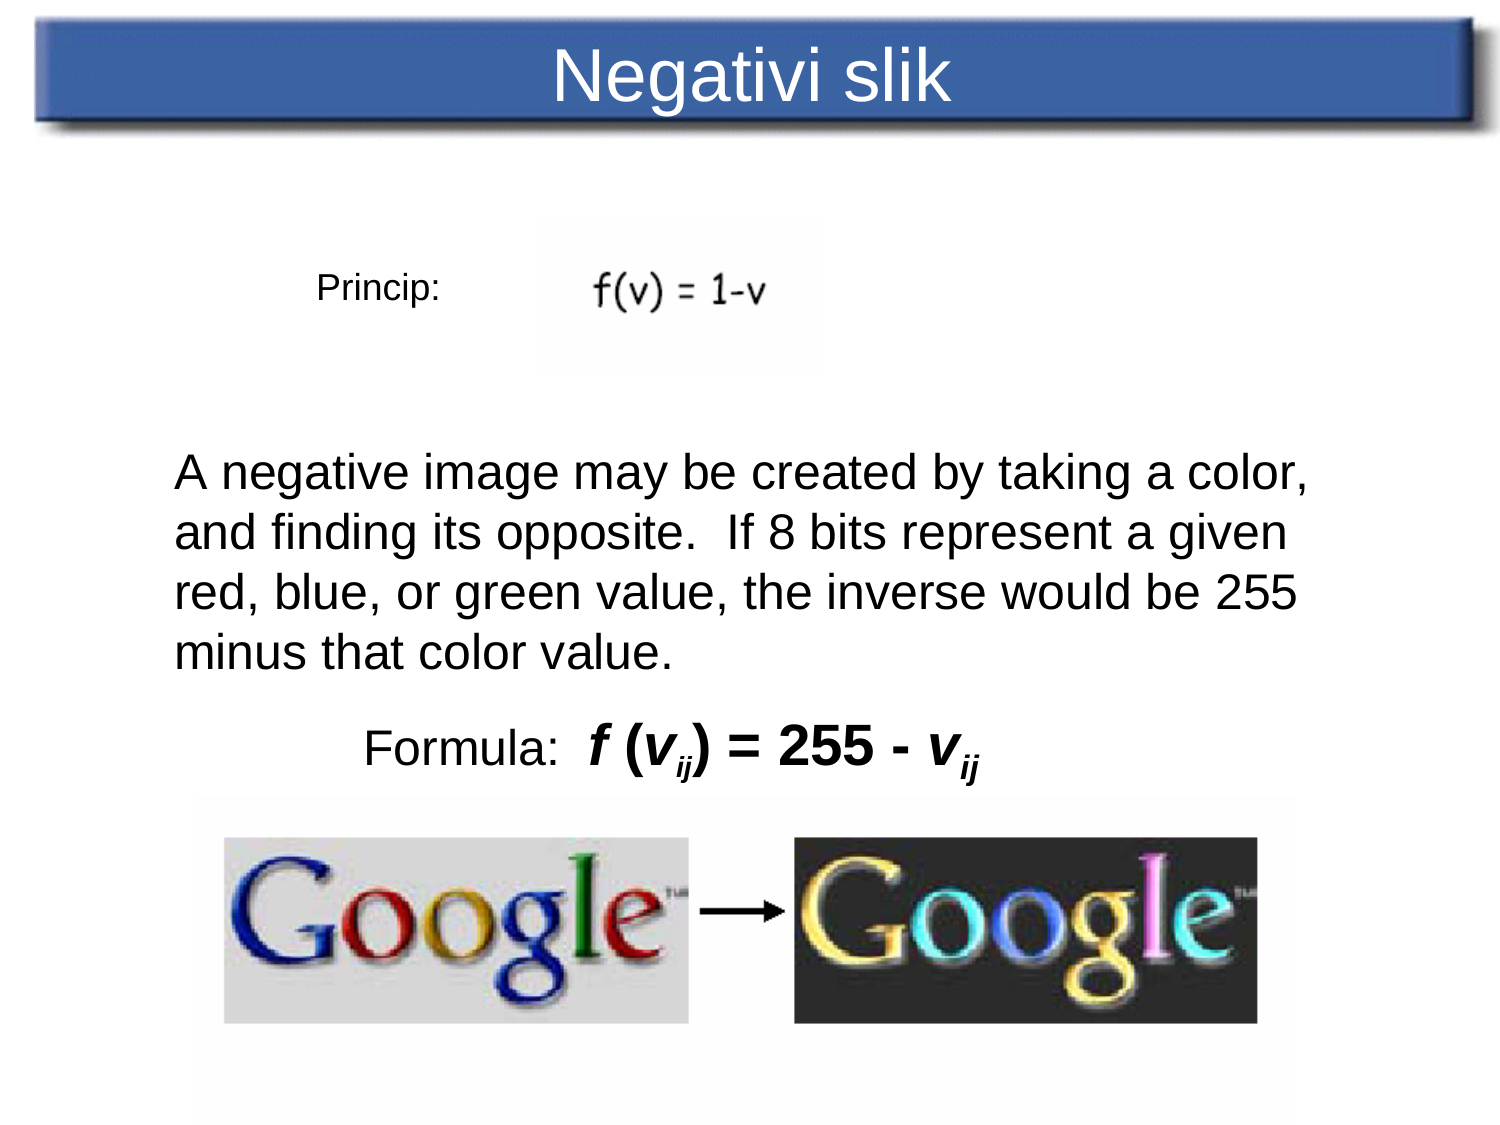

# Negativi slik
Princip:
A negative image may be created by taking a color,
and finding its opposite. If 8 bits represent a given red, blue, or green value, the inverse would be 255 minus that color value.
Formula: f (vij) = 255 - vij